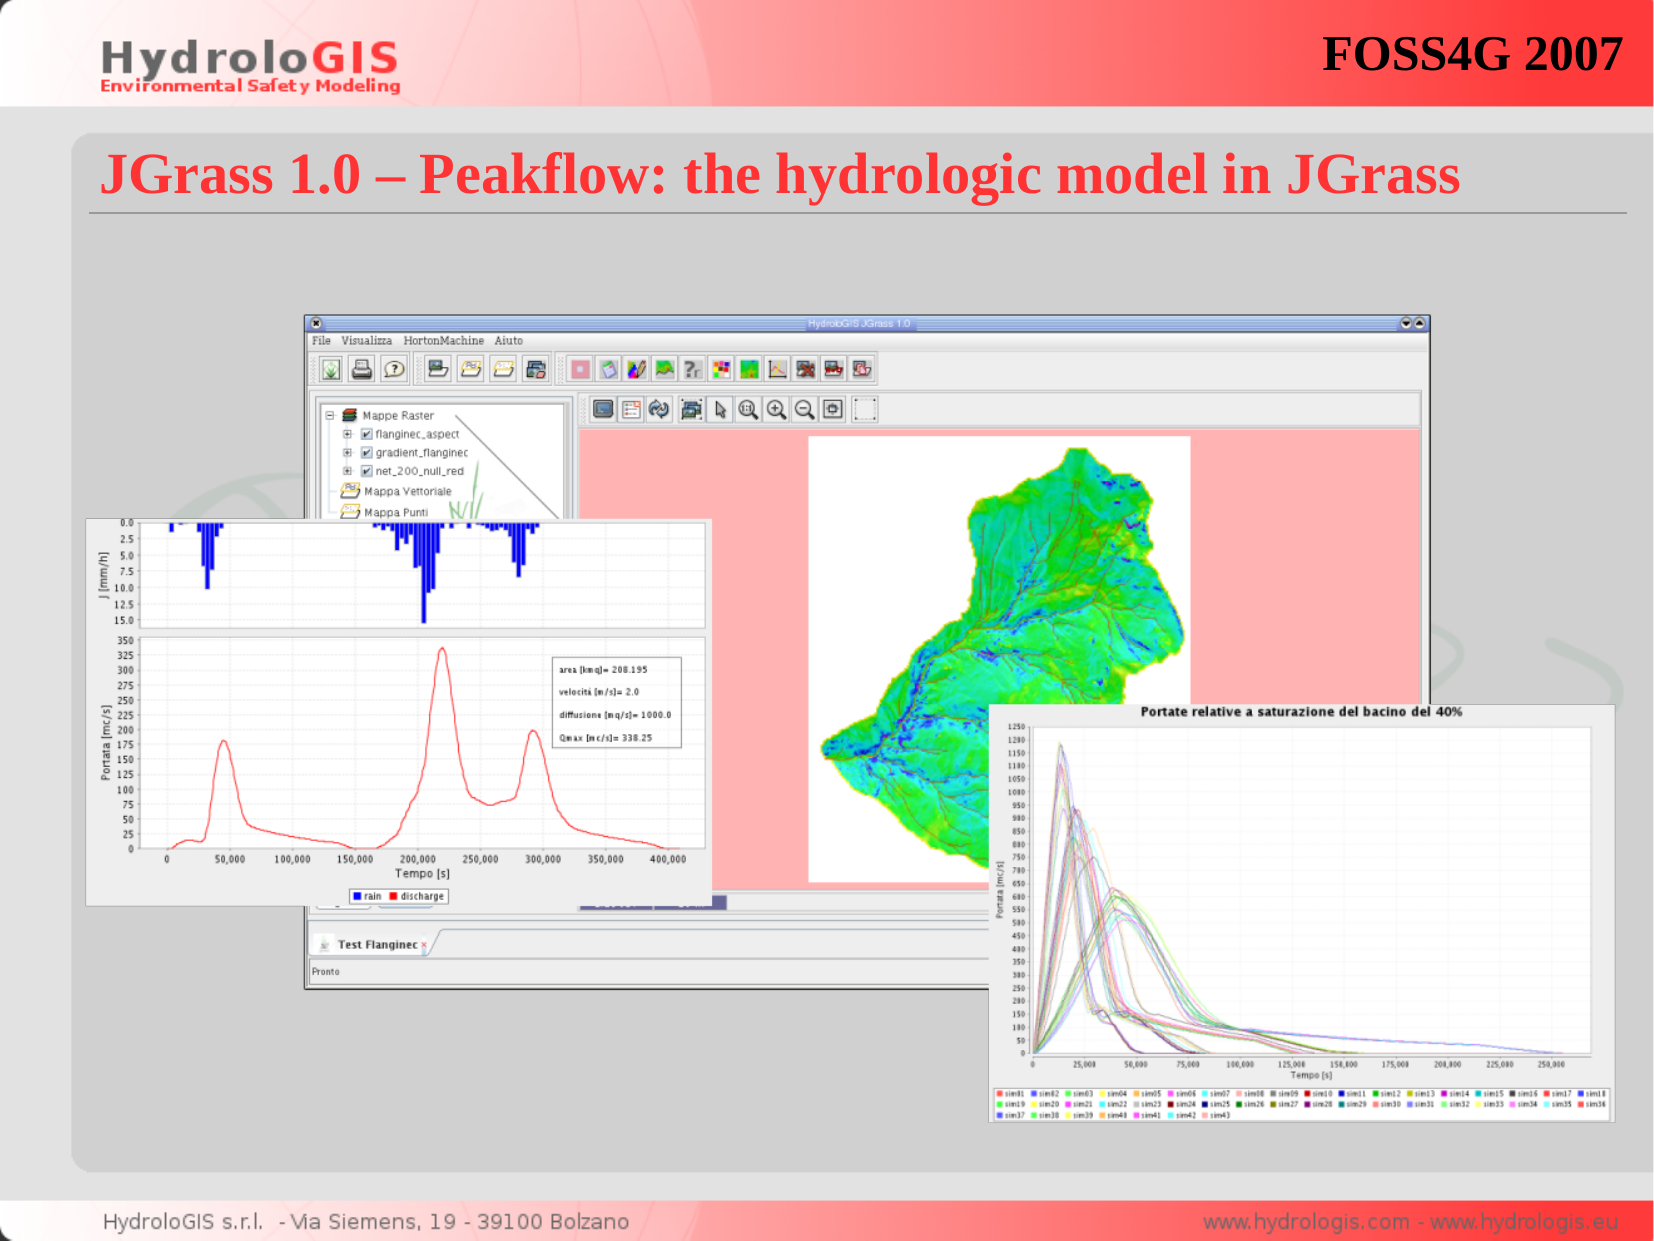

# JGrass 1.0 – Peakflow: the hydrologic model in JGrass